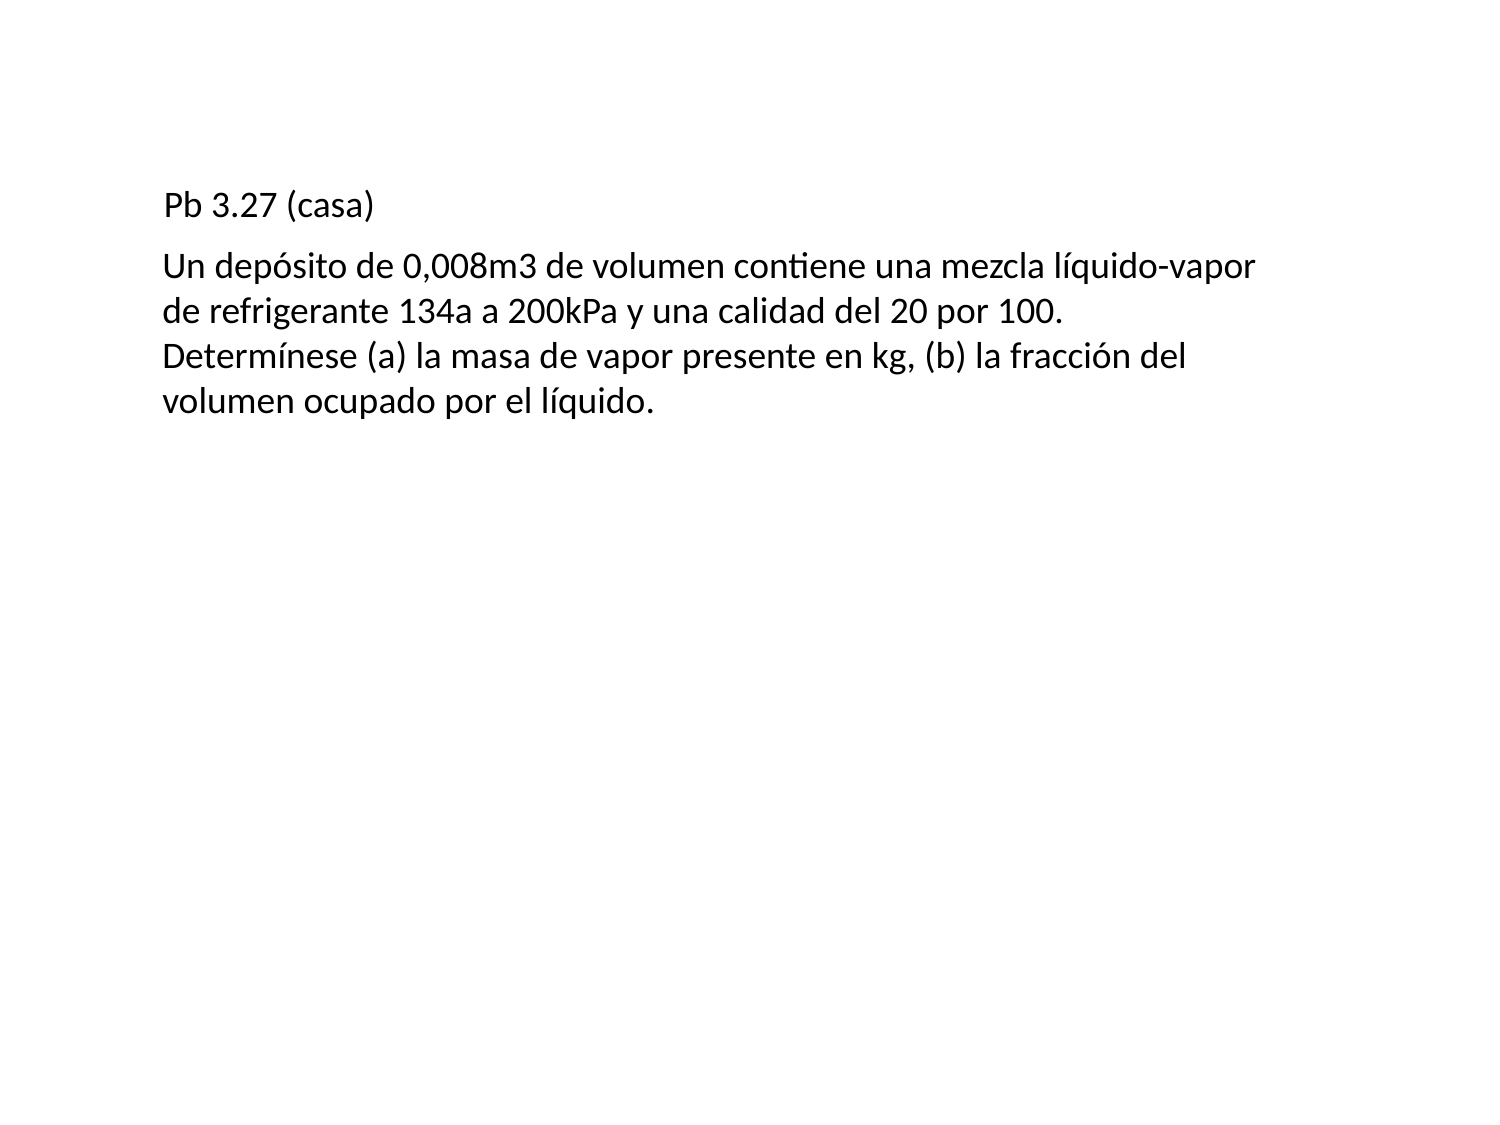

Pb 3.27 (casa)
Un depósito de 0,008m3 de volumen contiene una mezcla líquido-vapor de refrigerante 134a a 200kPa y una calidad del 20 por 100. Determínese (a) la masa de vapor presente en kg, (b) la fracción del volumen ocupado por el líquido.